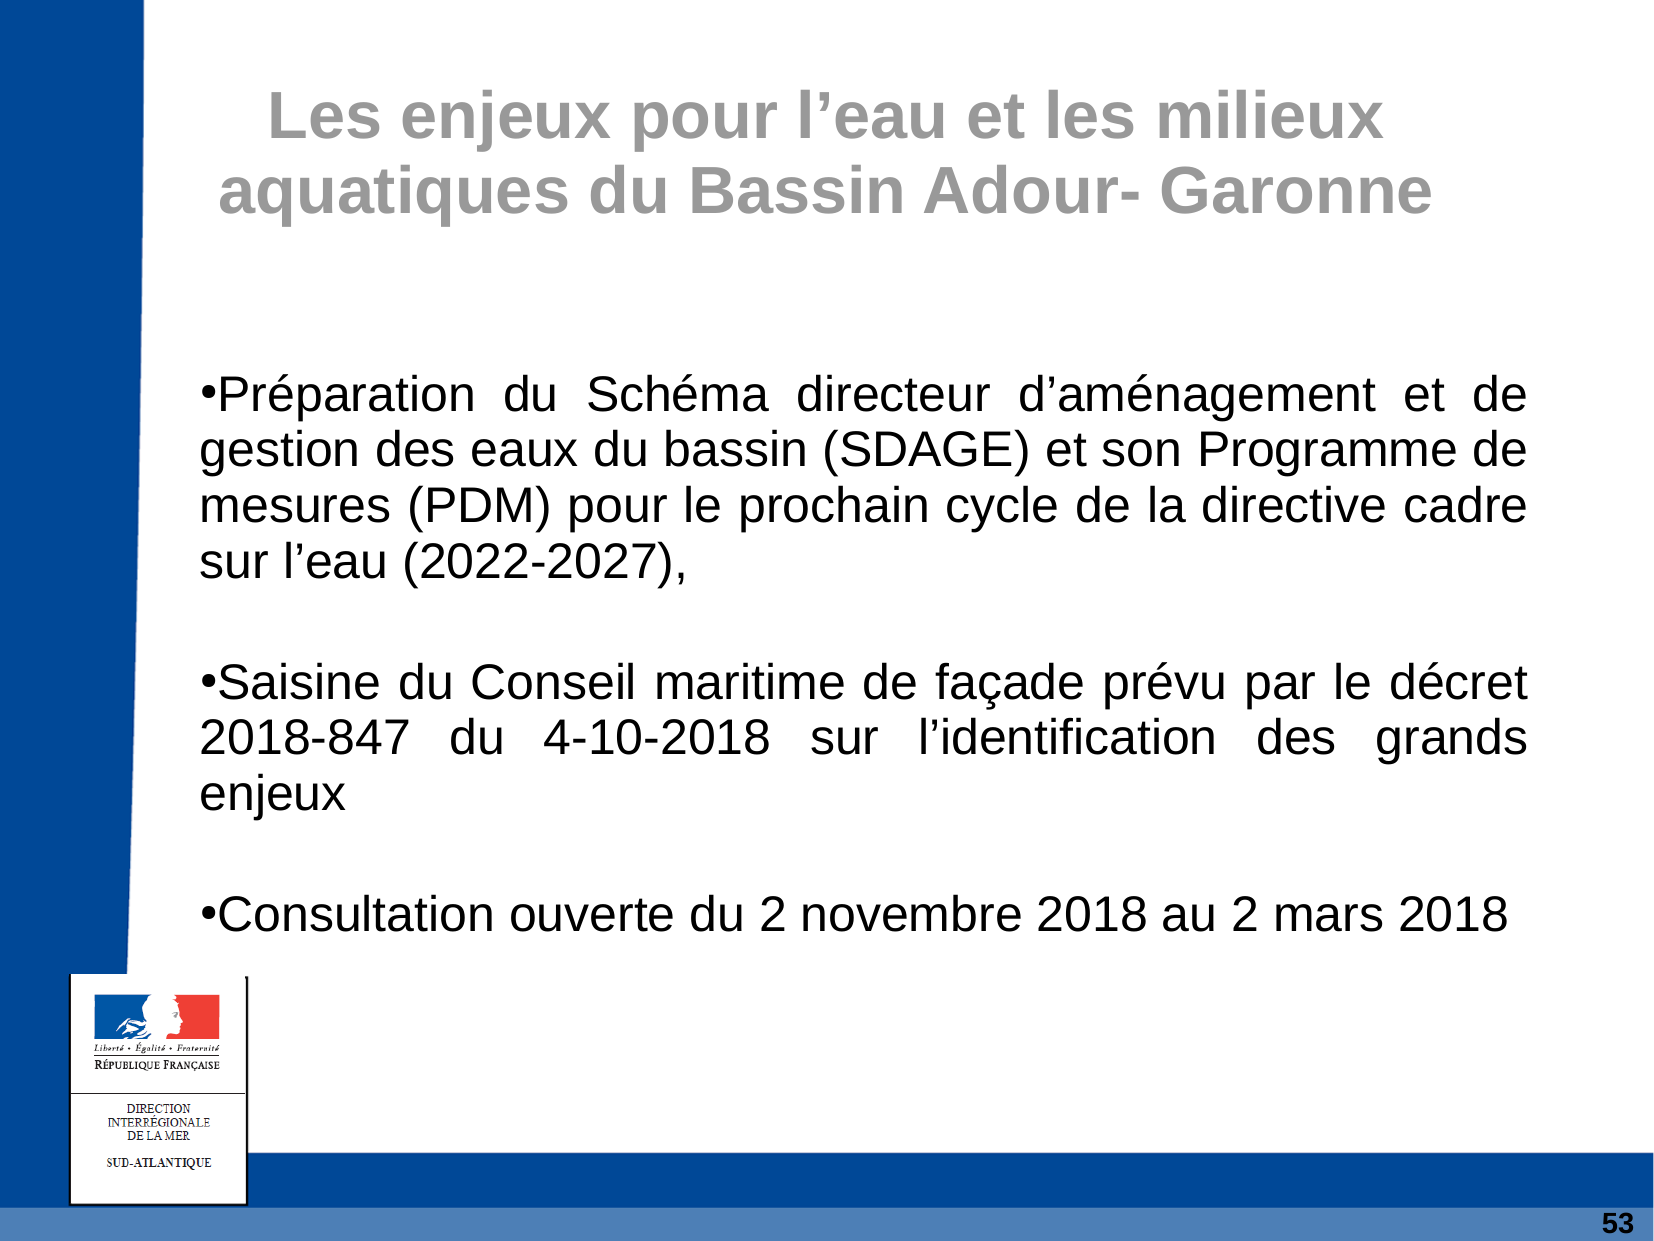

# Les enjeux pour l’eau et les milieux aquatiques du Bassin Adour- Garonne
Préparation du Schéma directeur d’aménagement et de gestion des eaux du bassin (SDAGE) et son Programme de mesures (PDM) pour le prochain cycle de la directive cadre sur l’eau (2022-2027),
Saisine du Conseil maritime de façade prévu par le décret 2018-847 du 4-10-2018 sur l’identification des grands enjeux
Consultation ouverte du 2 novembre 2018 au 2 mars 2018